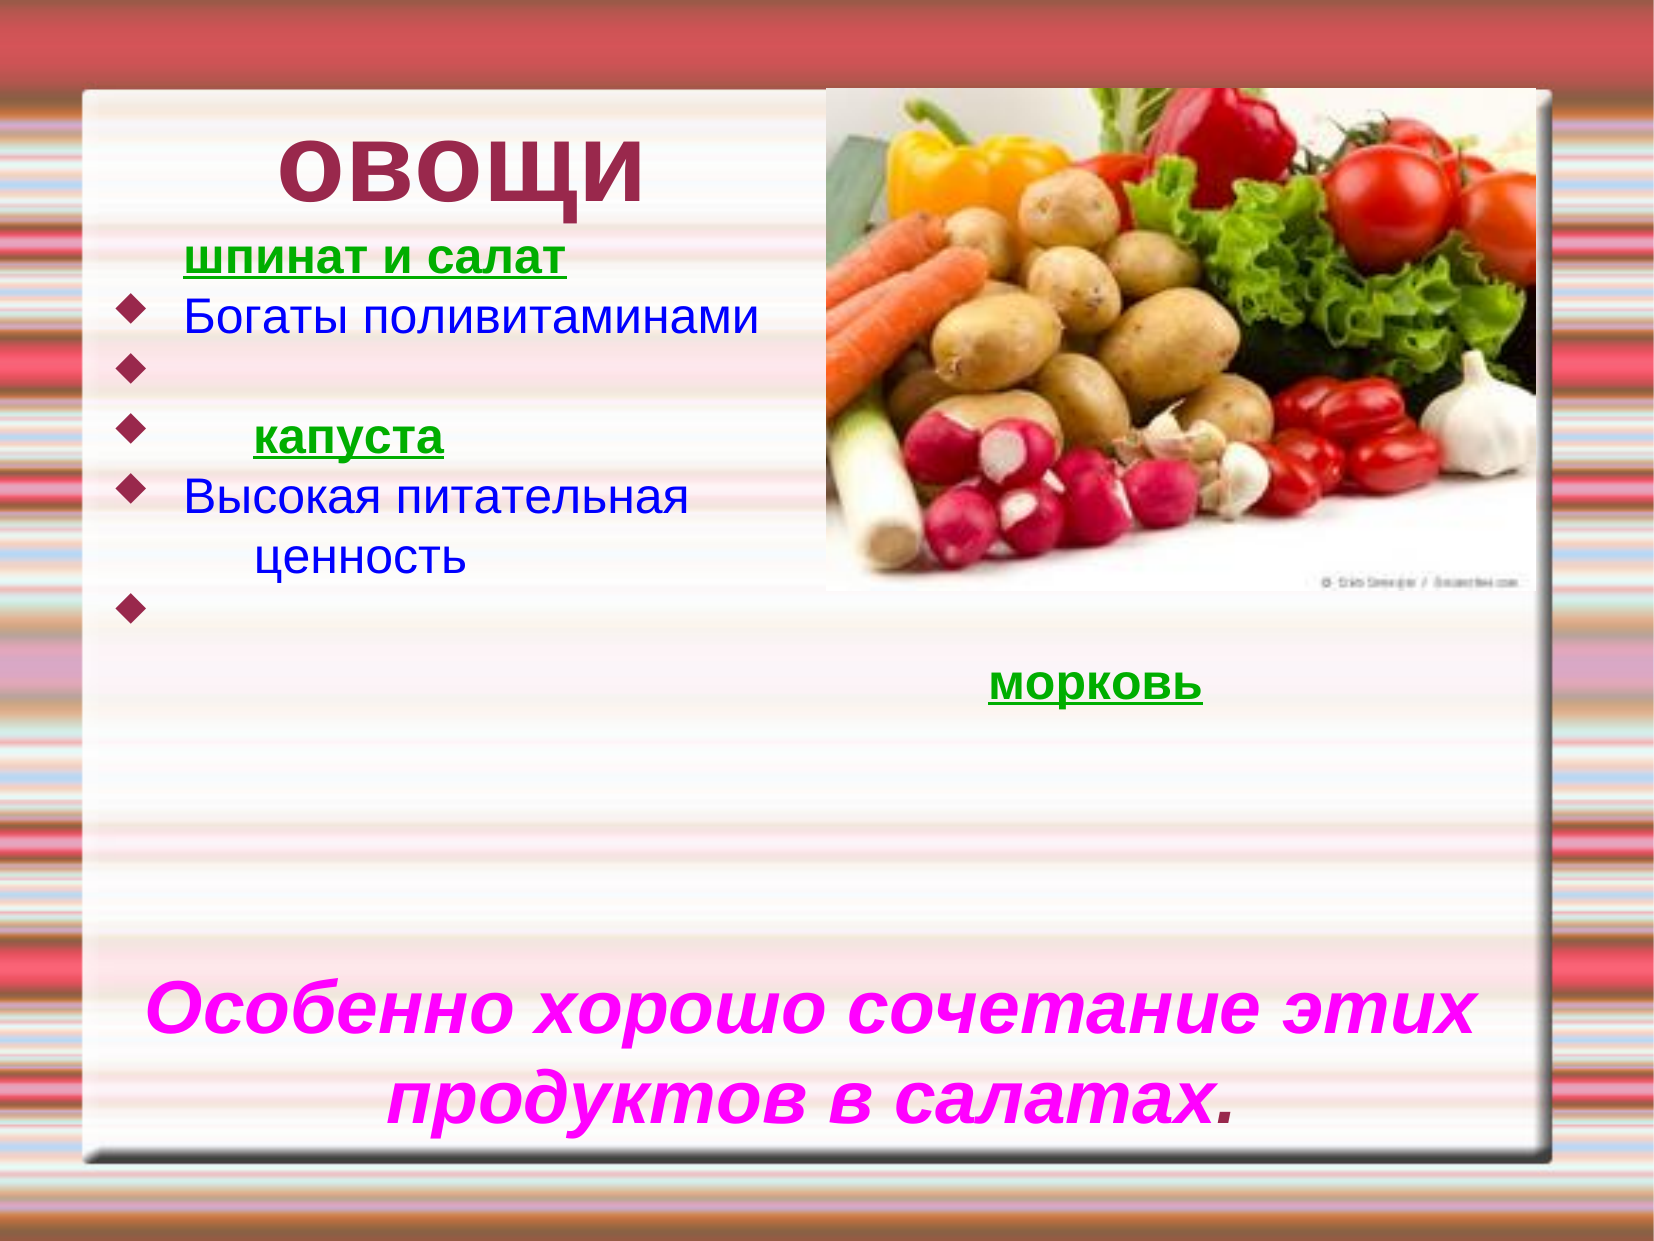

овощи
шпинат и салат
Богаты поливитаминами
 капуста
Высокая питательная ценность
 морковь
# Особенно хорошо сочетание этих продуктов в салатах.